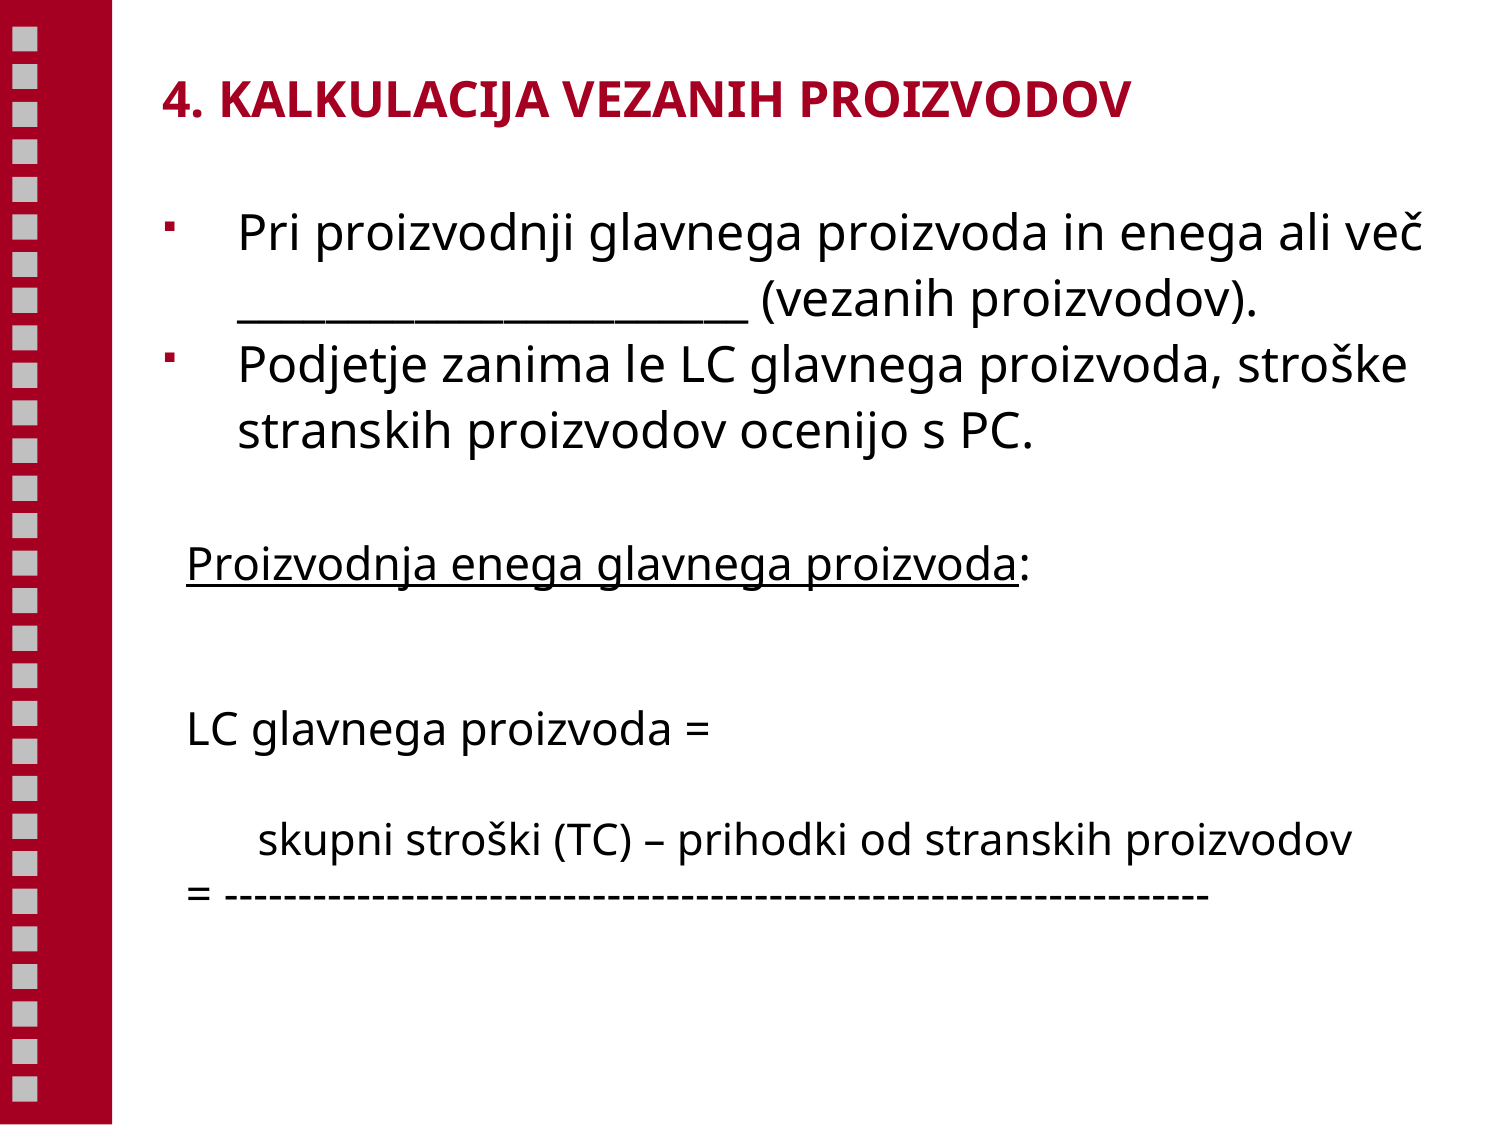

4. KALKULACIJA VEZANIH PROIZVODOV
Pri proizvodnji glavnega proizvoda in enega ali več _______________________ (vezanih proizvodov).
Podjetje zanima le LC glavnega proizvoda, stroške stranskih proizvodov ocenijo s PC.
Proizvodnja enega glavnega proizvoda:
LC glavnega proizvoda =
 skupni stroški (TC) – prihodki od stranskih proizvodov
= -------------------------------------------------------------------